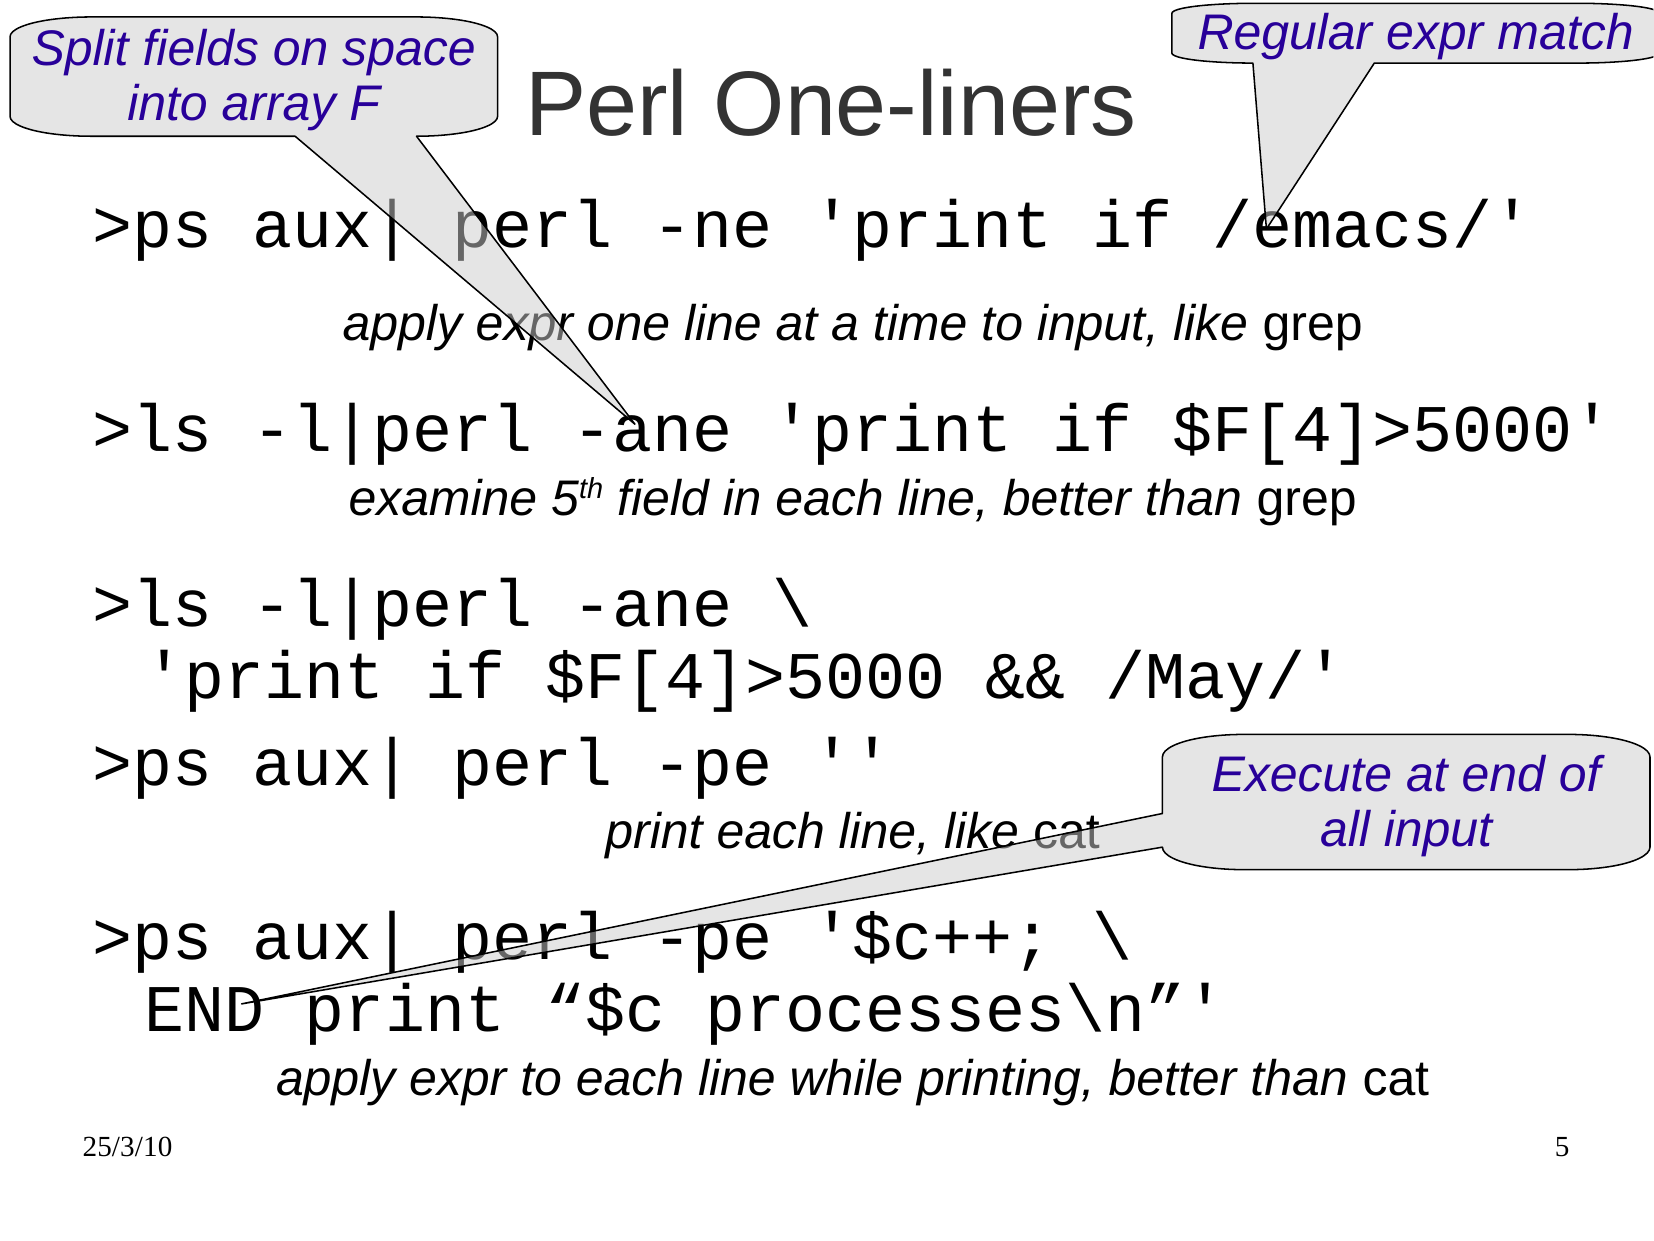

# Perl One-liners
Regular expr match
Split fields on space into array F
>ps aux| perl -ne 'print if /emacs/'
apply expr one line at a time to input, like grep
>ls -l|perl -ane 'print if $F[4]>5000'
examine 5th field in each line, better than grep
>ls -l|perl -ane \
'print if $F[4]>5000 && /May/'
>ps aux| perl -pe ''
print each line, like cat
>ps aux| perl -pe '$c++; \
END print “$c processes\n”'
apply expr to each line while printing, better than cat
Execute at end of all input
5